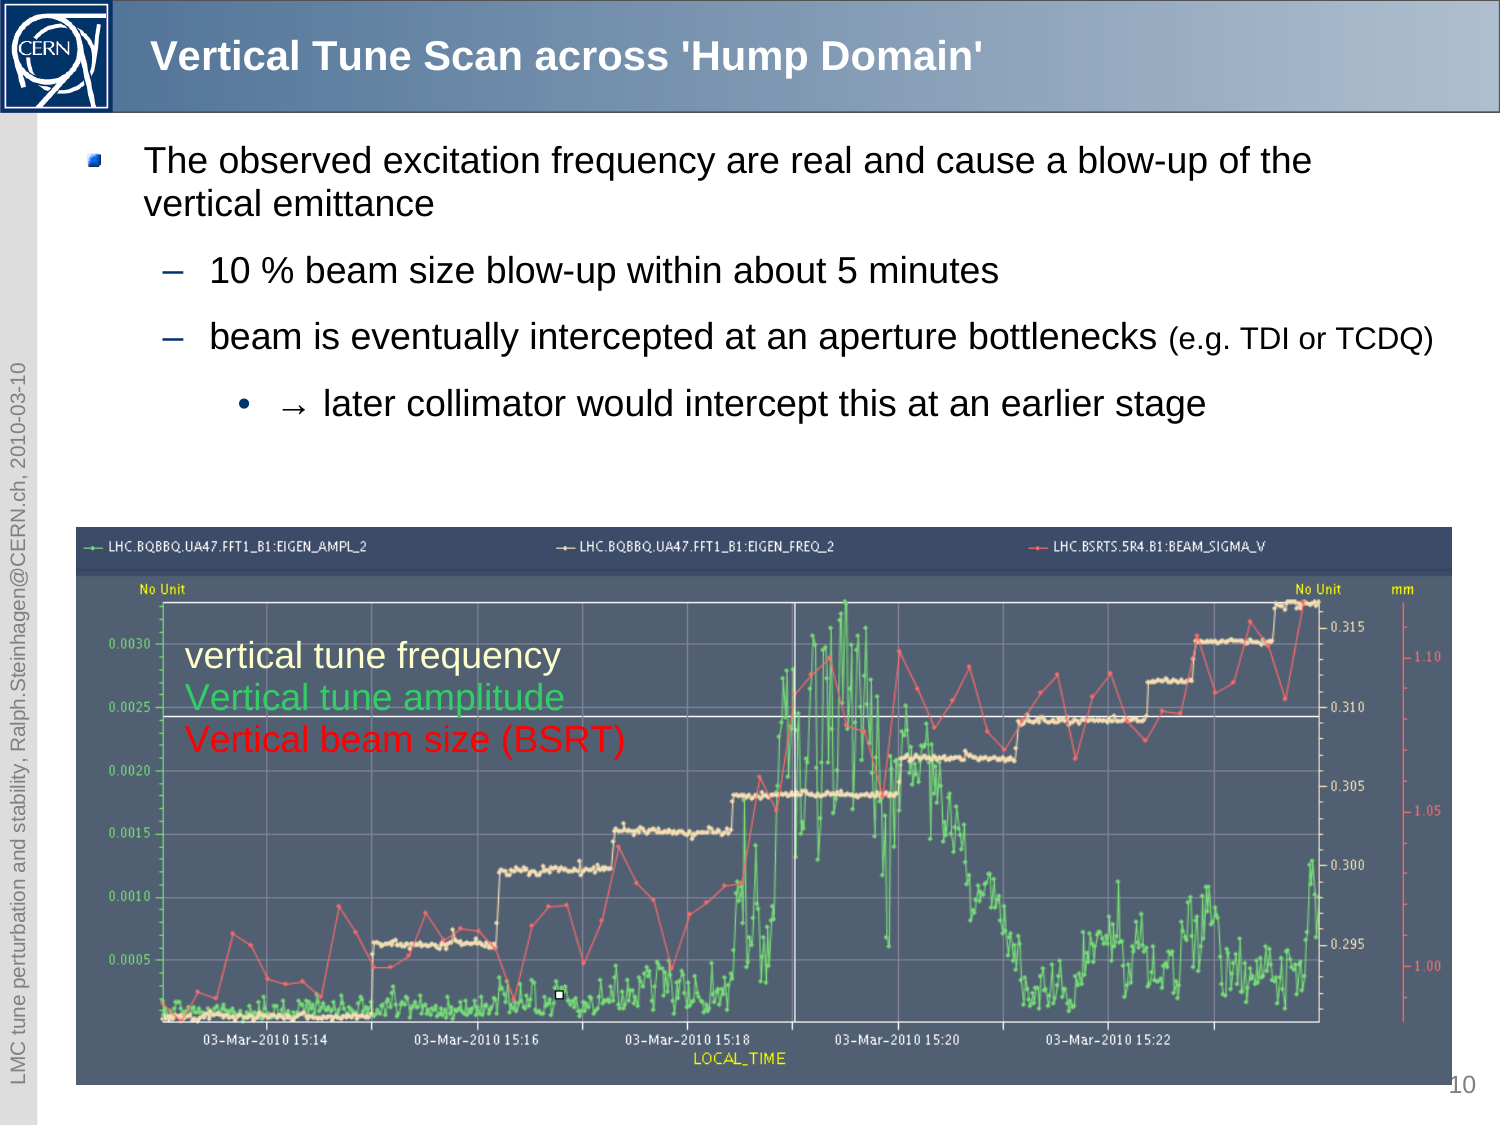

# Vertical Tune Scan across 'Hump Domain'
The observed excitation frequency are real and cause a blow-up of the vertical emittance
10 % beam size blow-up within about 5 minutes
beam is eventually intercepted at an aperture bottlenecks (e.g. TDI or TCDQ)
→ later collimator would intercept this at an earlier stage
vertical tune frequency
Vertical tune amplitude
Vertical beam size (BSRT)